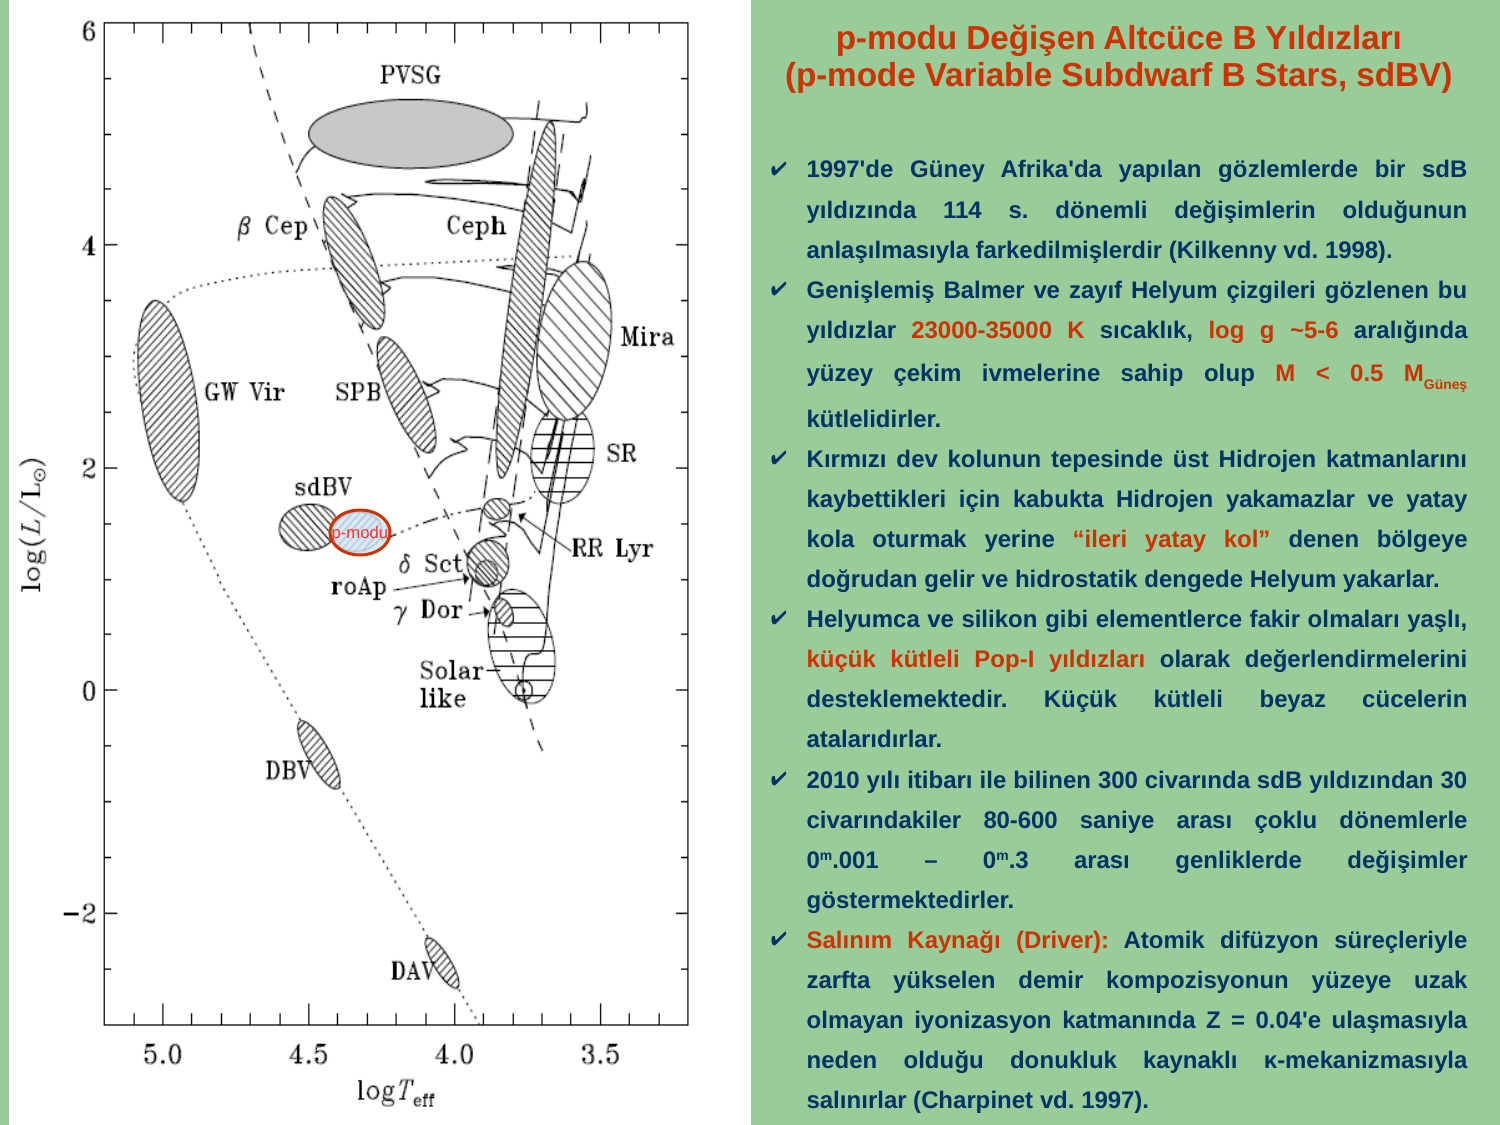

p-modu Değişen Altcüce B Yıldızları
(p-mode Variable Subdwarf B Stars, sdBV)
1997'de Güney Afrika'da yapılan gözlemlerde bir sdB yıldızında 114 s. dönemli değişimlerin olduğunun anlaşılmasıyla farkedilmişlerdir (Kilkenny vd. 1998).
Genişlemiş Balmer ve zayıf Helyum çizgileri gözlenen bu yıldızlar 23000-35000 K sıcaklık, log g ~5-6 aralığında yüzey çekim ivmelerine sahip olup M < 0.5 MGüneş kütlelidirler.
Kırmızı dev kolunun tepesinde üst Hidrojen katmanlarını kaybettikleri için kabukta Hidrojen yakamazlar ve yatay kola oturmak yerine “ileri yatay kol” denen bölgeye doğrudan gelir ve hidrostatik dengede Helyum yakarlar.
Helyumca ve silikon gibi elementlerce fakir olmaları yaşlı, küçük kütleli Pop-I yıldızları olarak değerlendirmelerini desteklemektedir. Küçük kütleli beyaz cücelerin atalarıdırlar.
2010 yılı itibarı ile bilinen 300 civarında sdB yıldızından 30 civarındakiler 80-600 saniye arası çoklu dönemlerle 0m.001 – 0m.3 arası genliklerde değişimler göstermektedirler.
Salınım Kaynağı (Driver): Atomik difüzyon süreçleriyle zarfta yükselen demir kompozisyonun yüzeye uzak olmayan iyonizasyon katmanında Z = 0.04'e ulaşmasıyla neden olduğu donukluk kaynaklı κ-mekanizmasıyla salınırlar (Charpinet vd. 1997).
p-modu